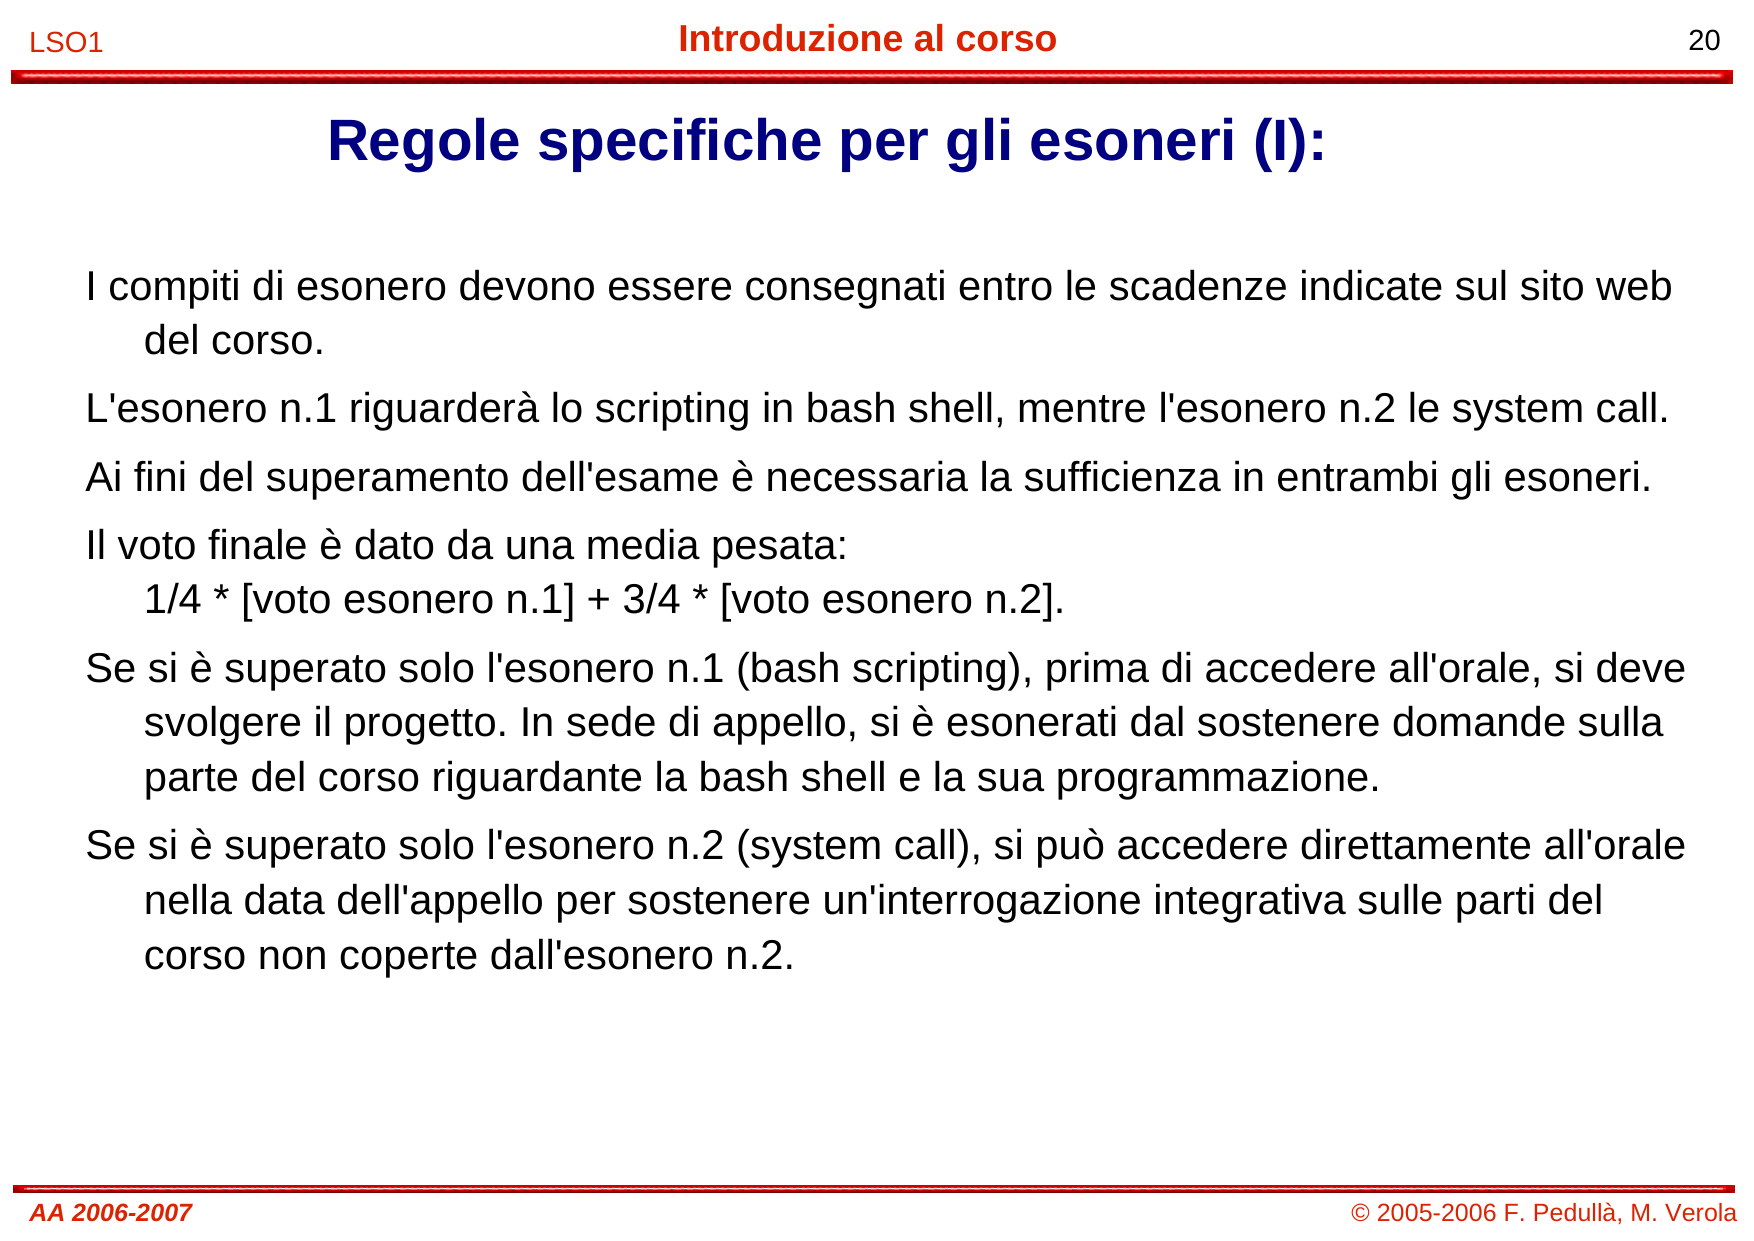

Regole specifiche per gli esoneri (I):
# I compiti di esonero devono essere consegnati entro le scadenze indicate sul sito web del corso.
L'esonero n.1 riguarderà lo scripting in bash shell, mentre l'esonero n.2 le system call.
Ai fini del superamento dell'esame è necessaria la sufficienza in entrambi gli esoneri.
Il voto finale è dato da una media pesata:
1/4 * [voto esonero n.1] + 3/4 * [voto esonero n.2].
Se si è superato solo l'esonero n.1 (bash scripting), prima di accedere all'orale, si deve svolgere il progetto. In sede di appello, si è esonerati dal sostenere domande sulla parte del corso riguardante la bash shell e la sua programmazione.
Se si è superato solo l'esonero n.2 (system call), si può accedere direttamente all'orale nella data dell'appello per sostenere un'interrogazione integrativa sulle parti del corso non coperte dall'esonero n.2.